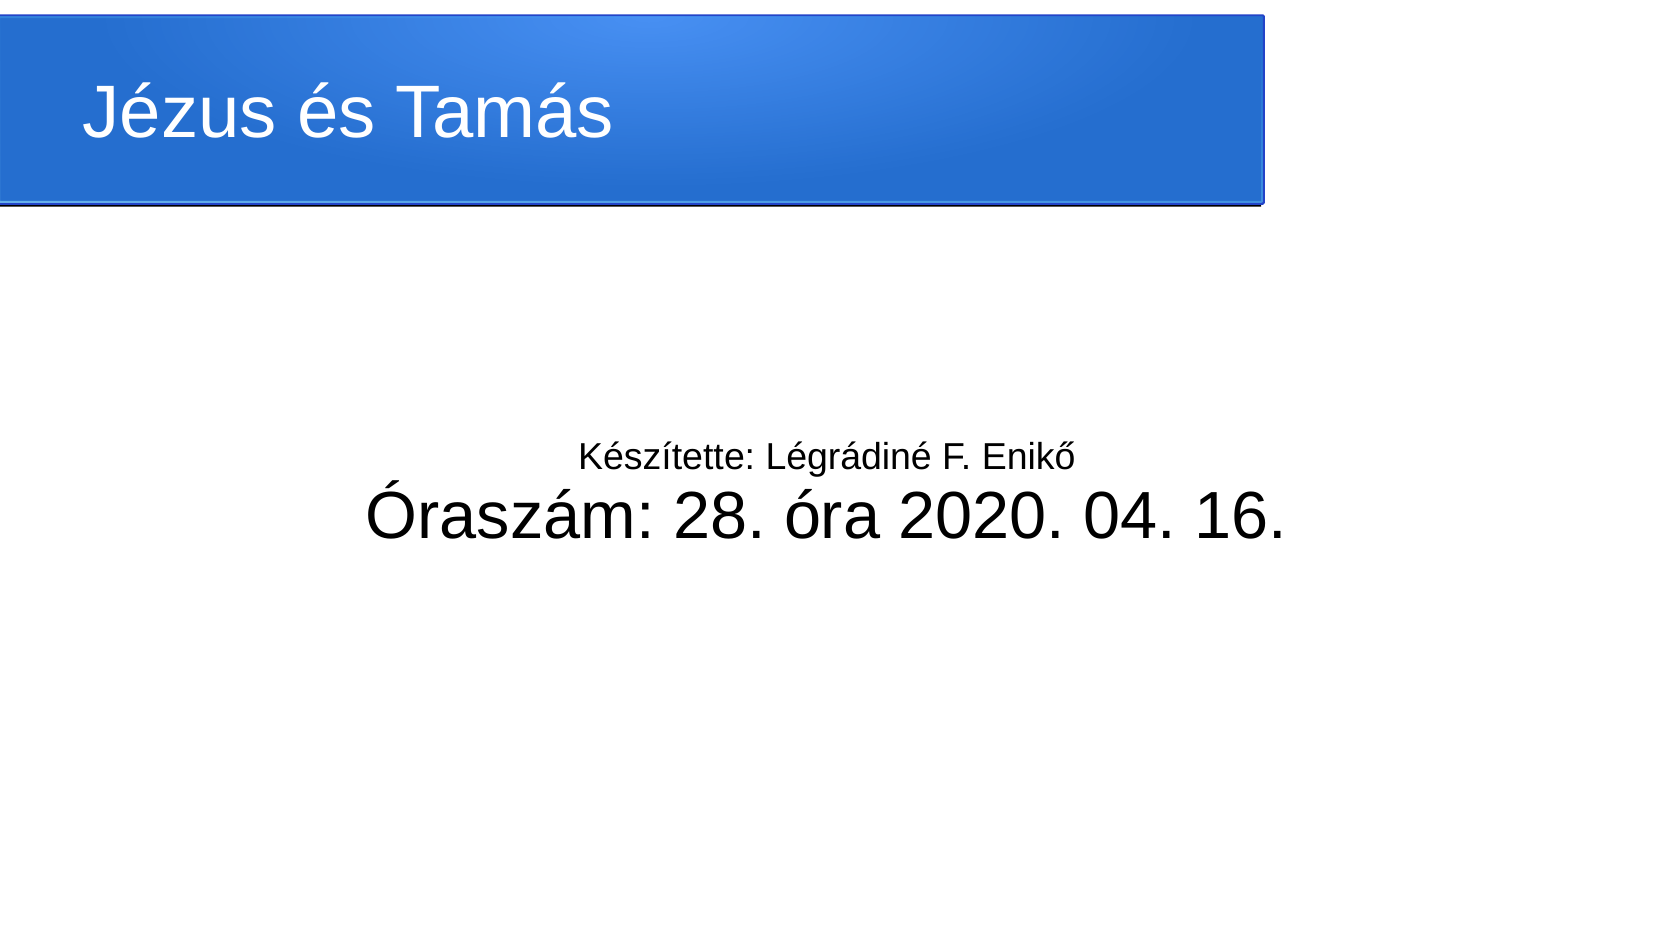

# Jézus és Tamás
Készítette: Légrádiné F. Enikő
Óraszám: 28. óra 2020. 04. 16.